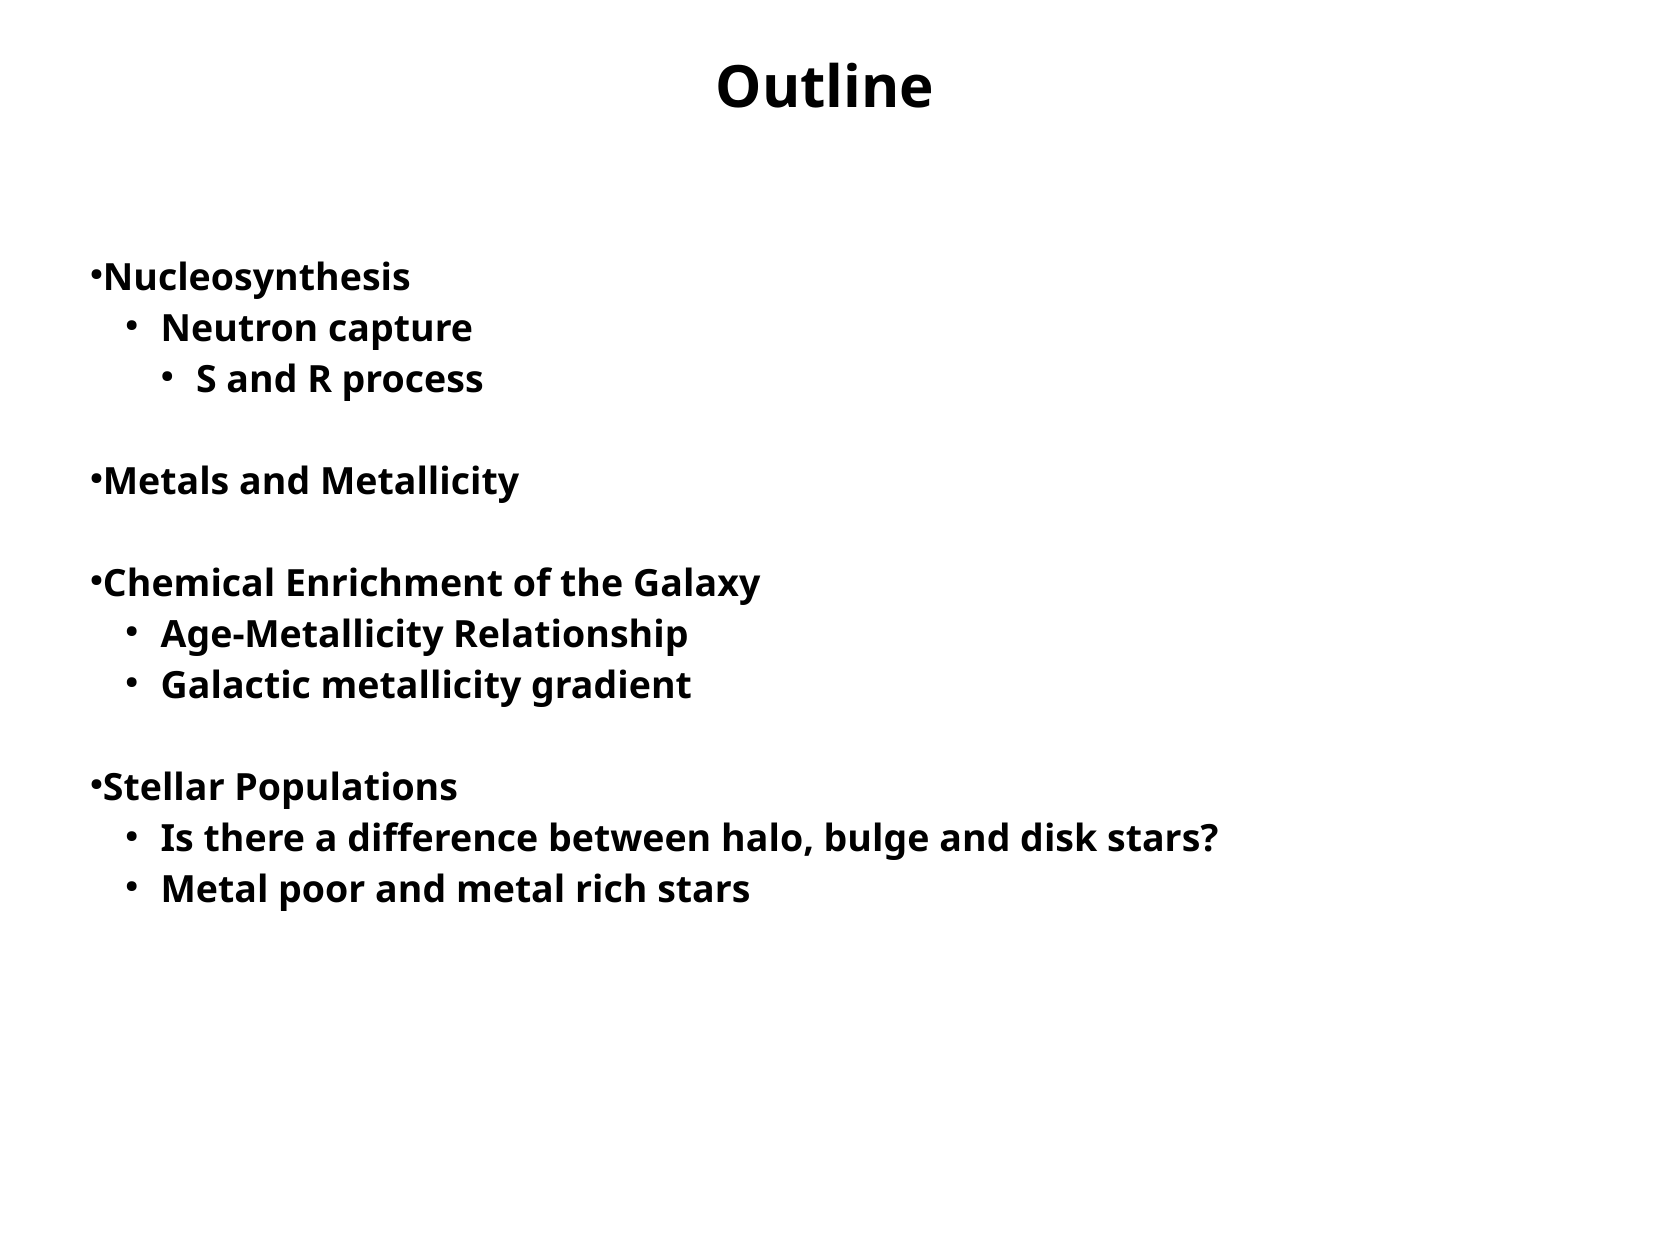

Outline
Nucleosynthesis
Neutron capture
S and R process
Metals and Metallicity
Chemical Enrichment of the Galaxy
Age-Metallicity Relationship
Galactic metallicity gradient
Stellar Populations
Is there a difference between halo, bulge and disk stars?
Metal poor and metal rich stars